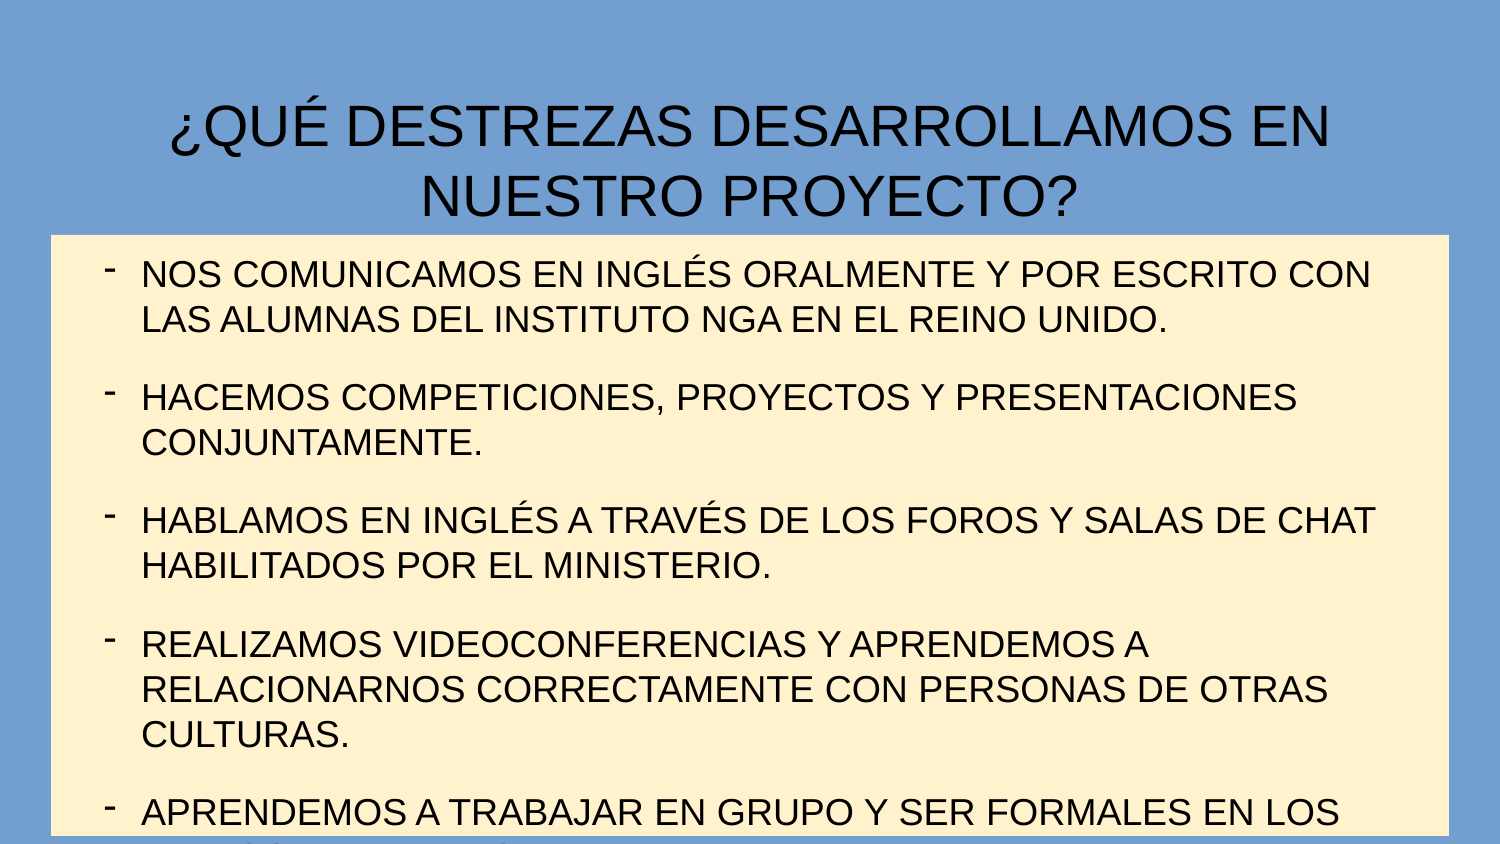

# ¿QUÉ DESTREZAS DESARROLLAMOS EN NUESTRO PROYECTO?
NOS COMUNICAMOS EN INGLÉS ORALMENTE Y POR ESCRITO CON LAS ALUMNAS DEL INSTITUTO NGA EN EL REINO UNIDO.
HACEMOS COMPETICIONES, PROYECTOS Y PRESENTACIONES CONJUNTAMENTE.
HABLAMOS EN INGLÉS A TRAVÉS DE LOS FOROS Y SALAS DE CHAT HABILITADOS POR EL MINISTERIO.
REALIZAMOS VIDEOCONFERENCIAS Y APRENDEMOS A RELACIONARNOS CORRECTAMENTE CON PERSONAS DE OTRAS CULTURAS.
APRENDEMOS A TRABAJAR EN GRUPO Y SER FORMALES EN LOS PLAZOS DE ENTREGA.